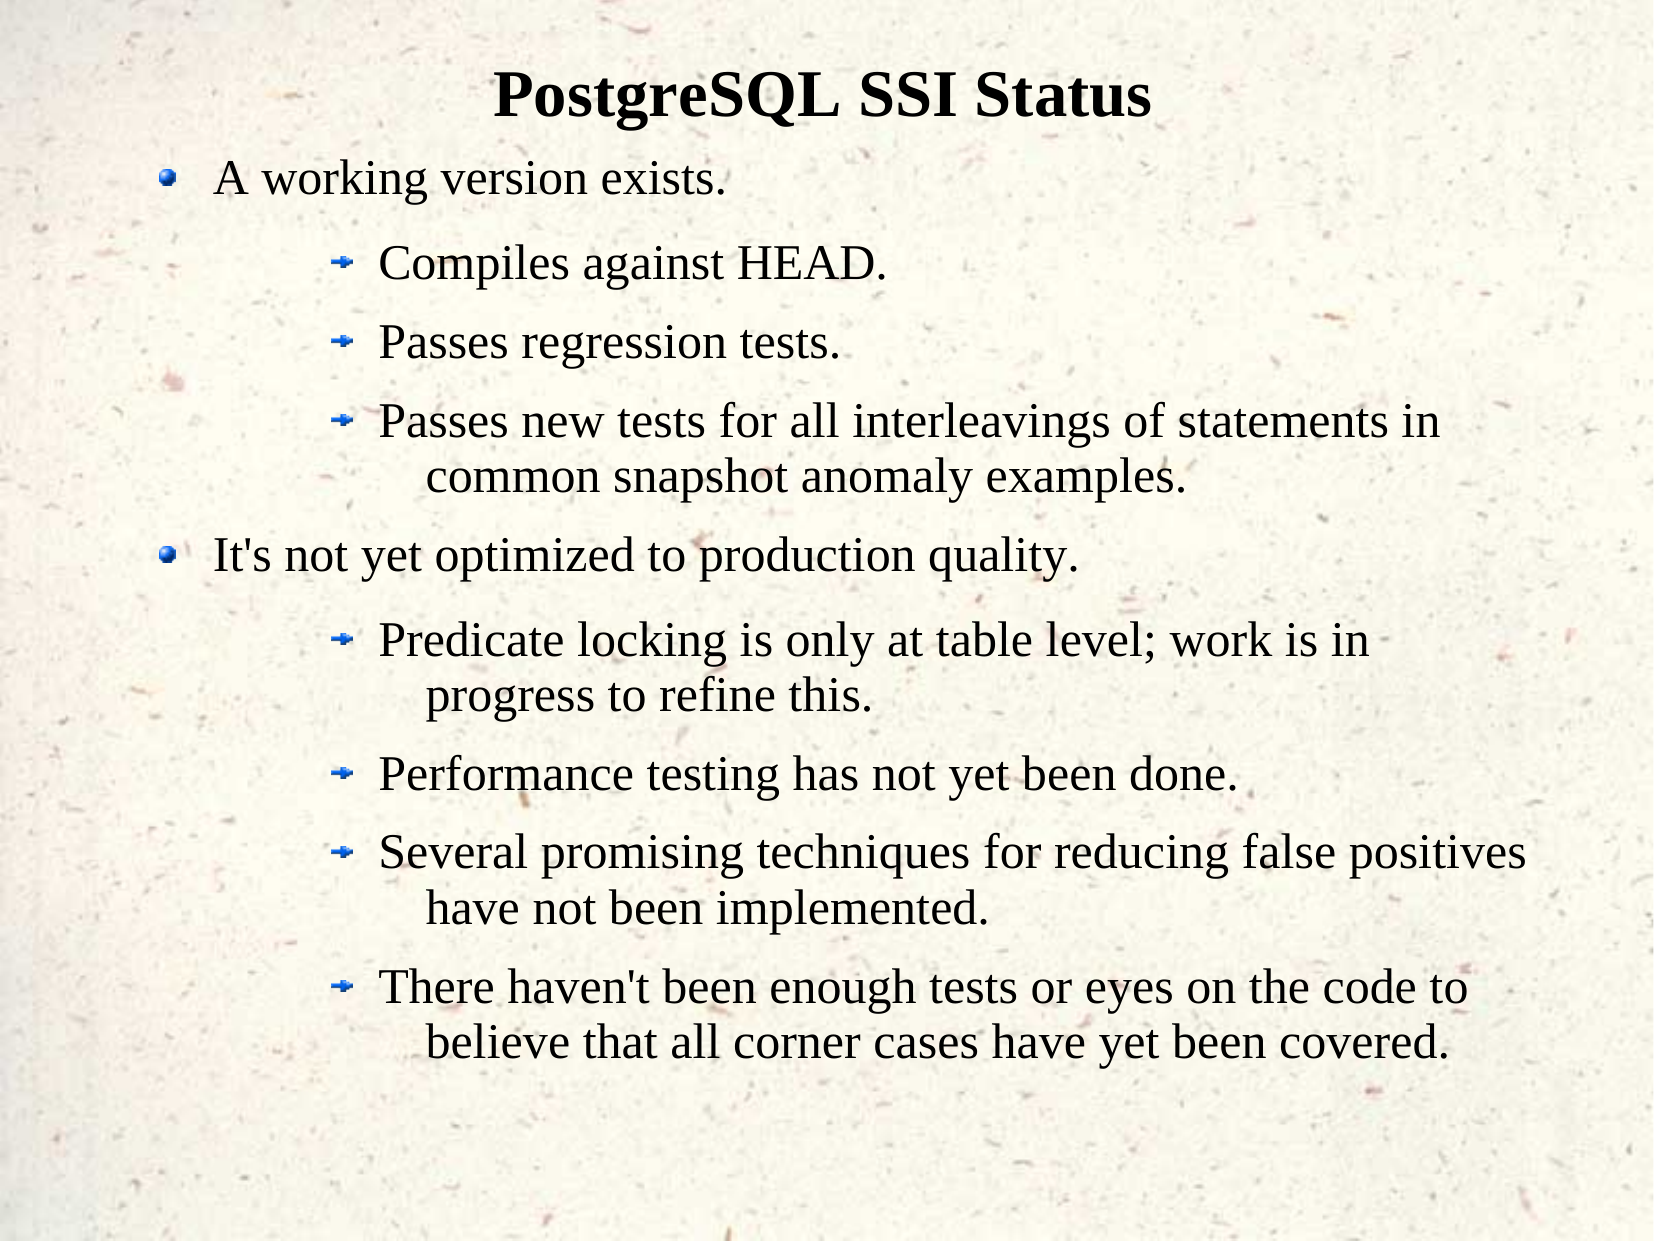

# PostgreSQL SSI Status
A working version exists.
Compiles against HEAD.
Passes regression tests.
Passes new tests for all interleavings of statements in common snapshot anomaly examples.
It's not yet optimized to production quality.
Predicate locking is only at table level; work is in progress to refine this.
Performance testing has not yet been done.
Several promising techniques for reducing false positives have not been implemented.
There haven't been enough tests or eyes on the code to believe that all corner cases have yet been covered.